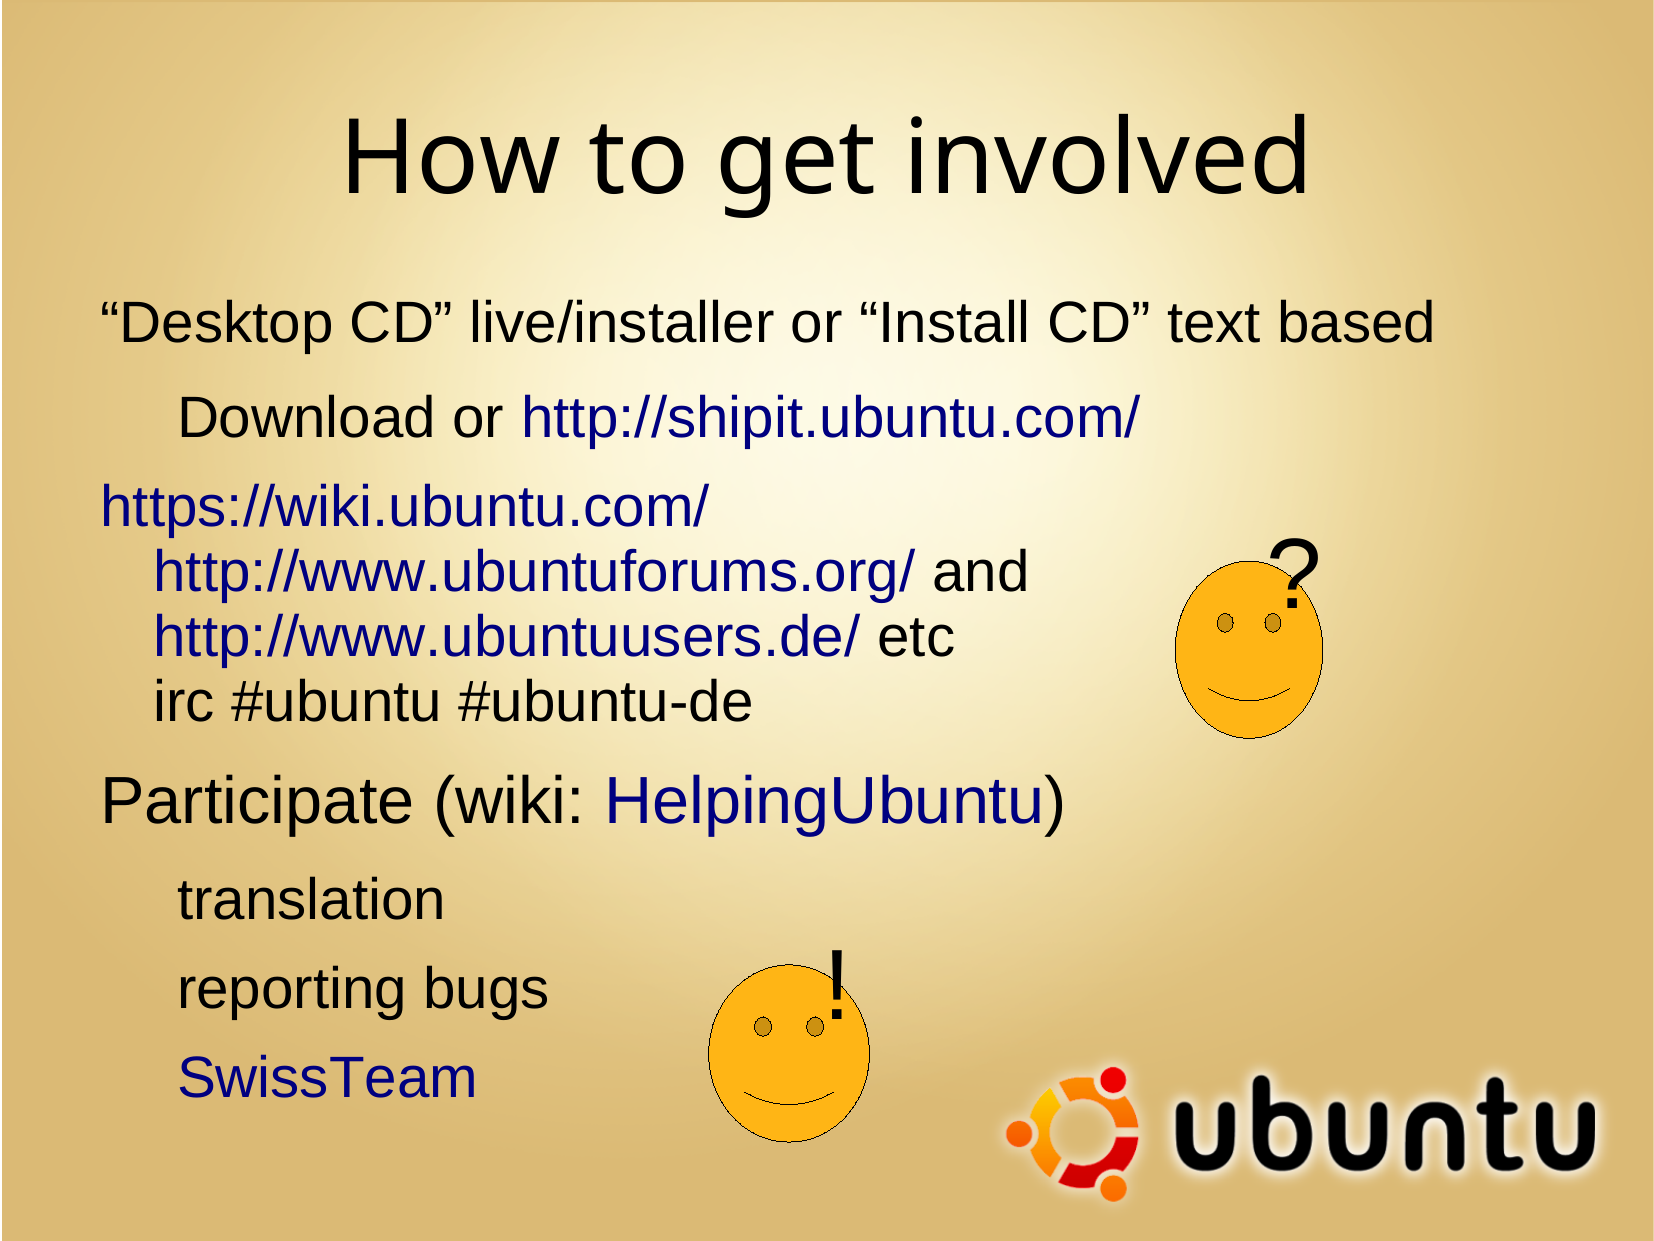

# How to get involved
“Desktop CD” live/installer or “Install CD” text based
Download or http://shipit.ubuntu.com/
https://wiki.ubuntu.com/
http://www.ubuntuforums.org/ and http://www.ubuntuusers.de/ etc
irc #ubuntu #ubuntu-de
Participate (wiki: HelpingUbuntu)
translation
reporting bugs
SwissTeam
?
!